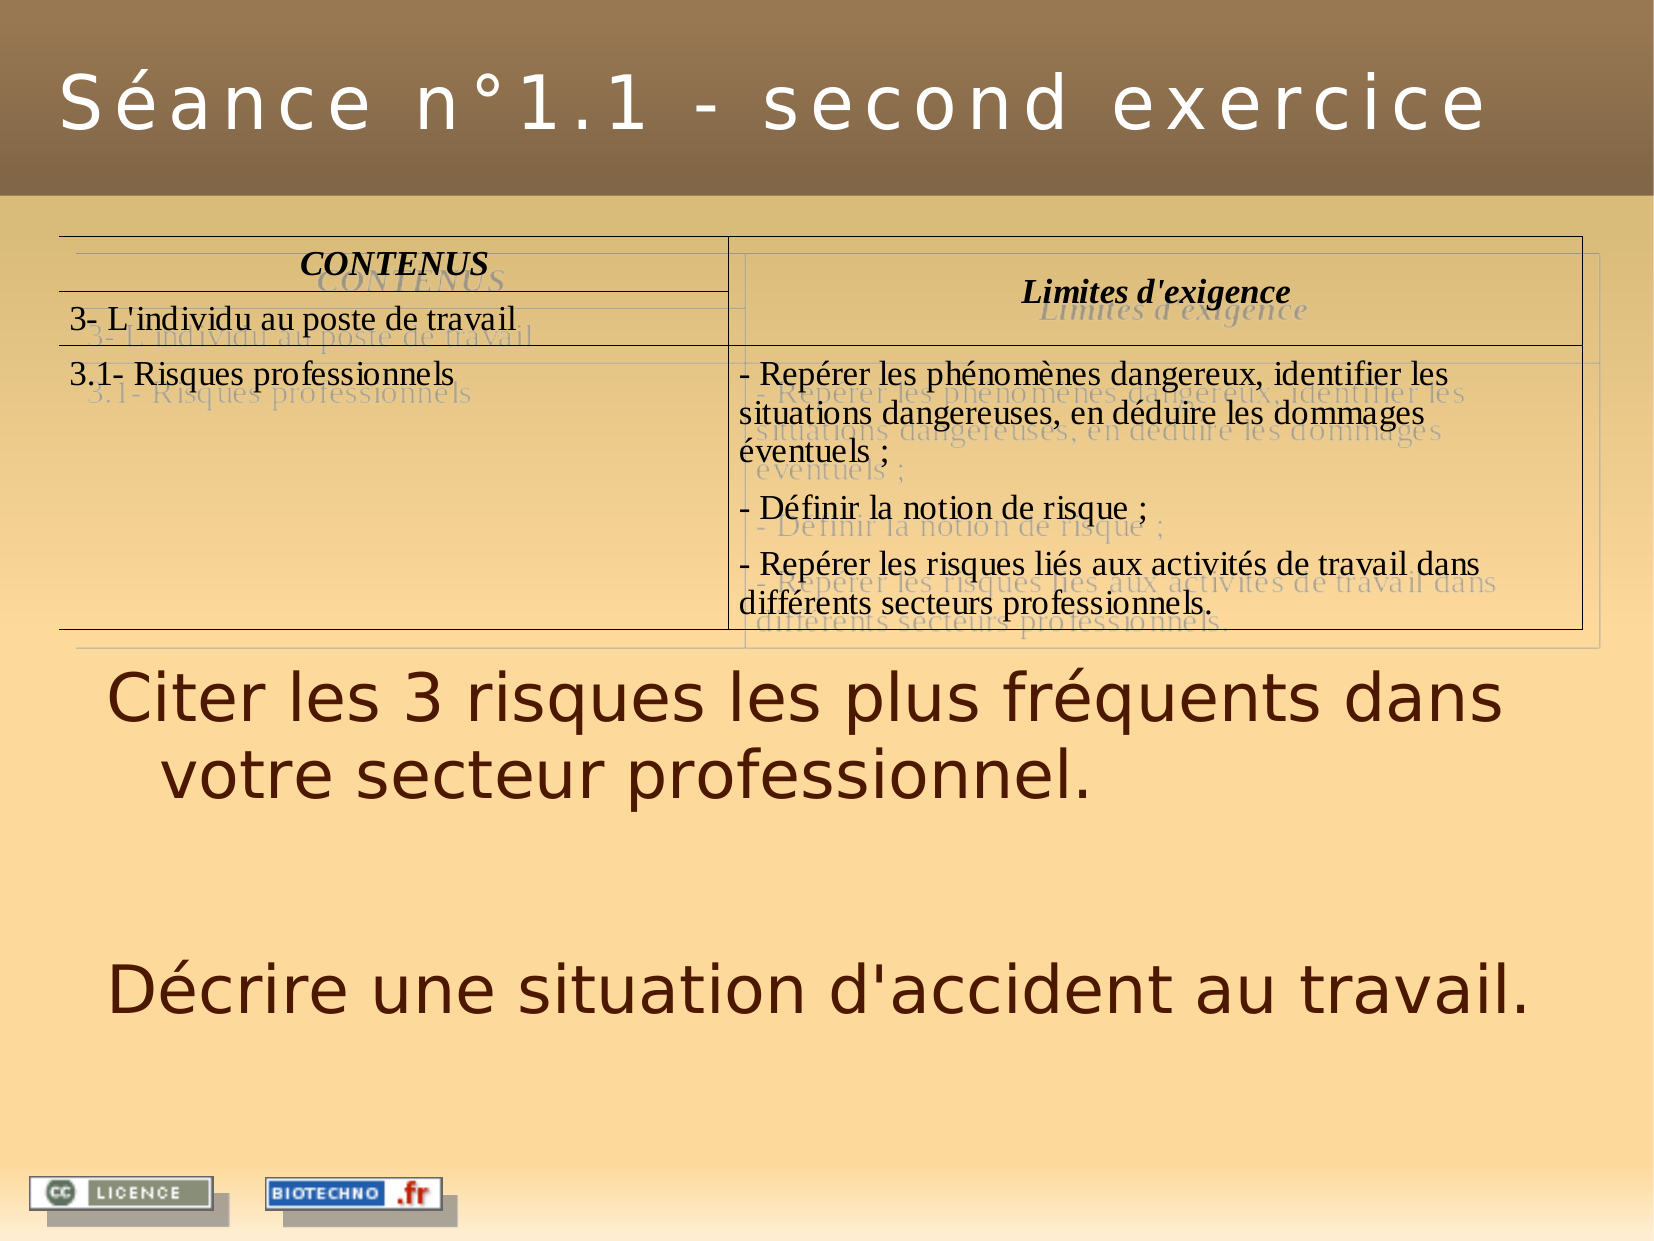

# Séance n°1.1 - second exercice
Citer les 3 risques les plus fréquents dans votre secteur professionnel.
Décrire une situation d'accident au travail.